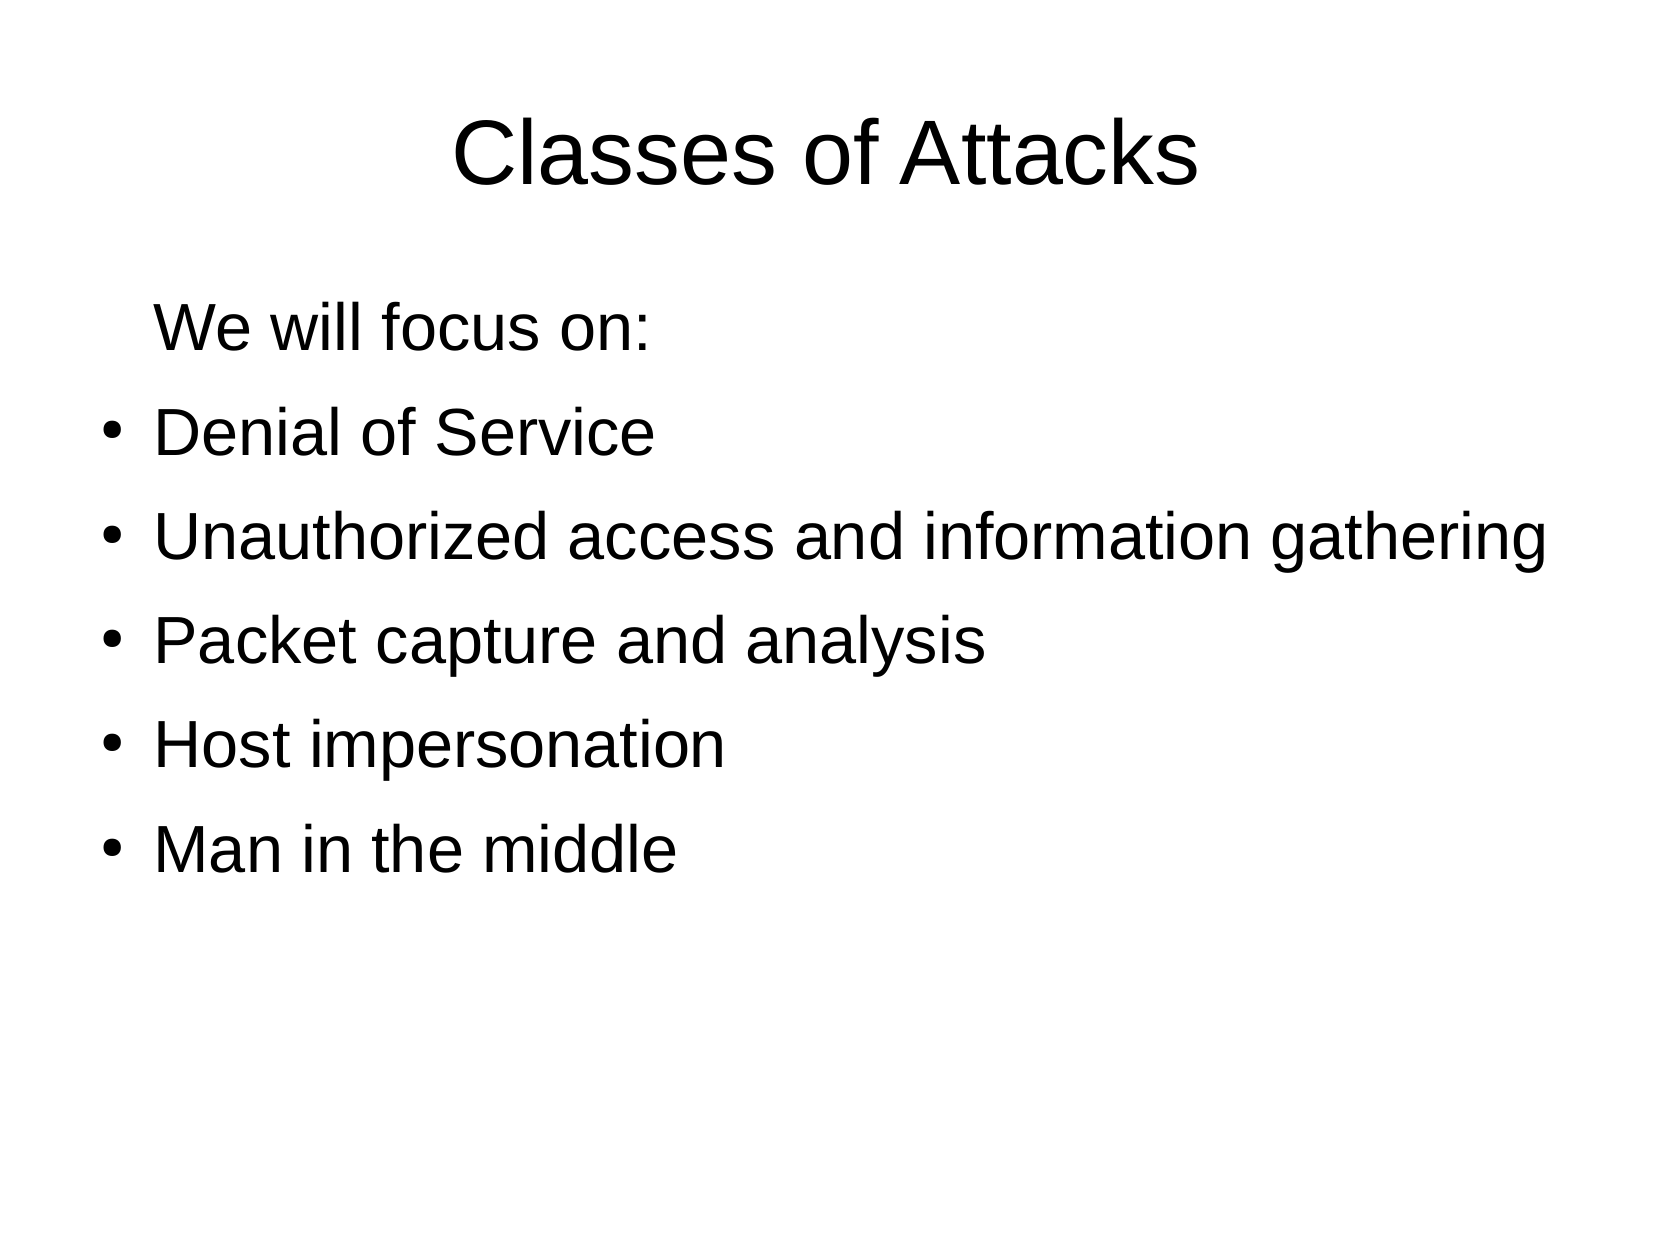

# Classes of Attacks
We will focus on:
Denial of Service
Unauthorized access and information gathering
Packet capture and analysis
Host impersonation
Man in the middle